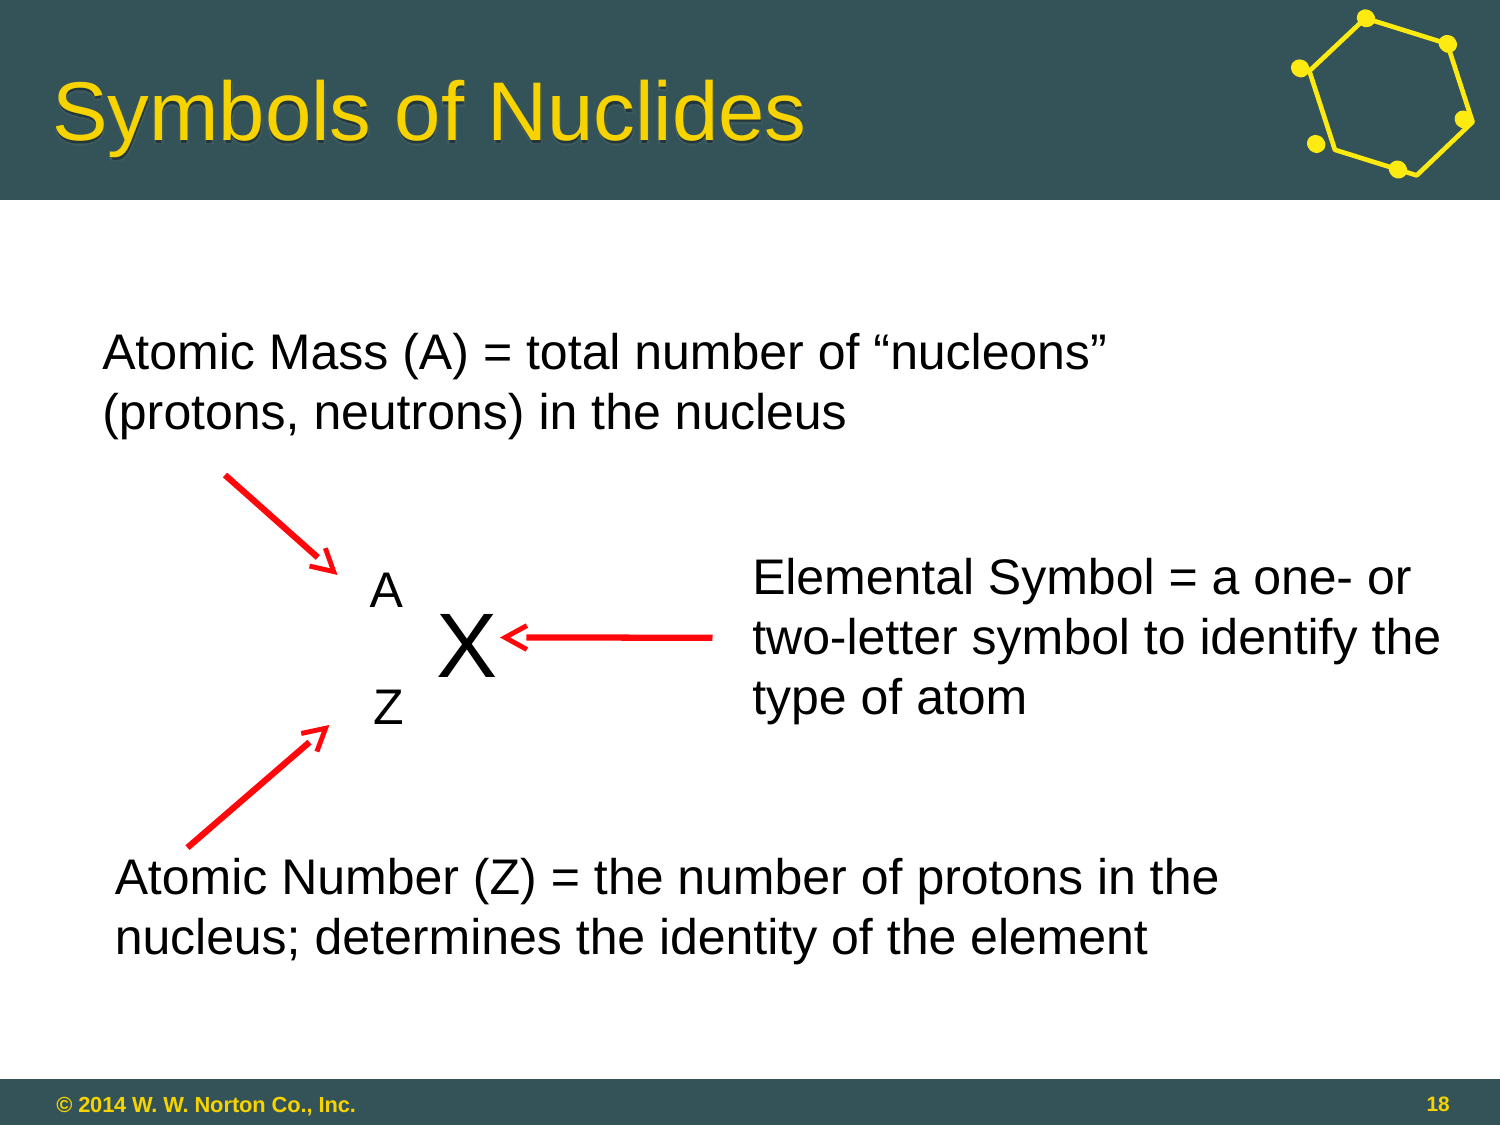

# Symbols of Nuclides
Atomic Mass (A) = total number of “nucleons” (protons, neutrons) in the nucleus
Elemental Symbol = a one- or two-letter symbol to identify the type of atom
A
X
Z
Atomic Number (Z) = the number of protons in the nucleus; determines the identity of the element